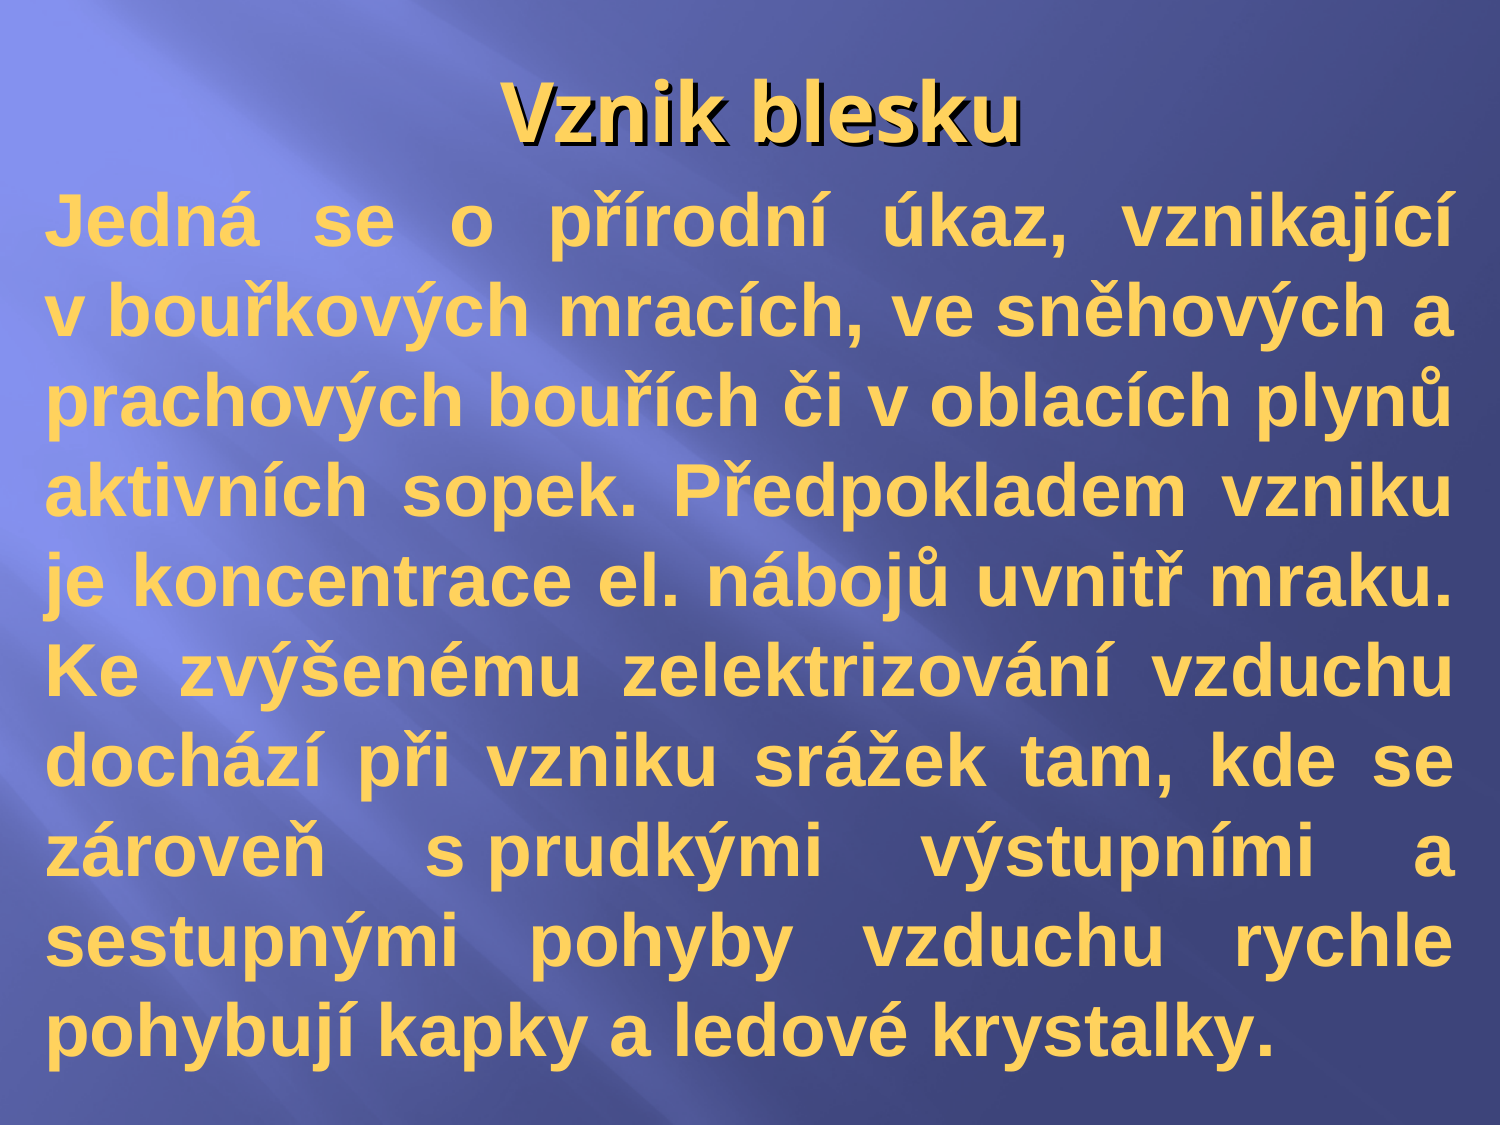

# Vznik blesku
Jedná se o přírodní úkaz, vznikající v bouřkových mracích, ve sněhových a prachových bouřích či v oblacích plynů aktivních sopek. Předpokladem vzniku je koncentrace el. nábojů uvnitř mraku. Ke zvýšenému zelektrizování vzduchu dochází při vzniku srážek tam, kde se zároveň s prudkými výstupními a sestupnými pohyby vzduchu rychle pohybují kapky a ledové krystalky.